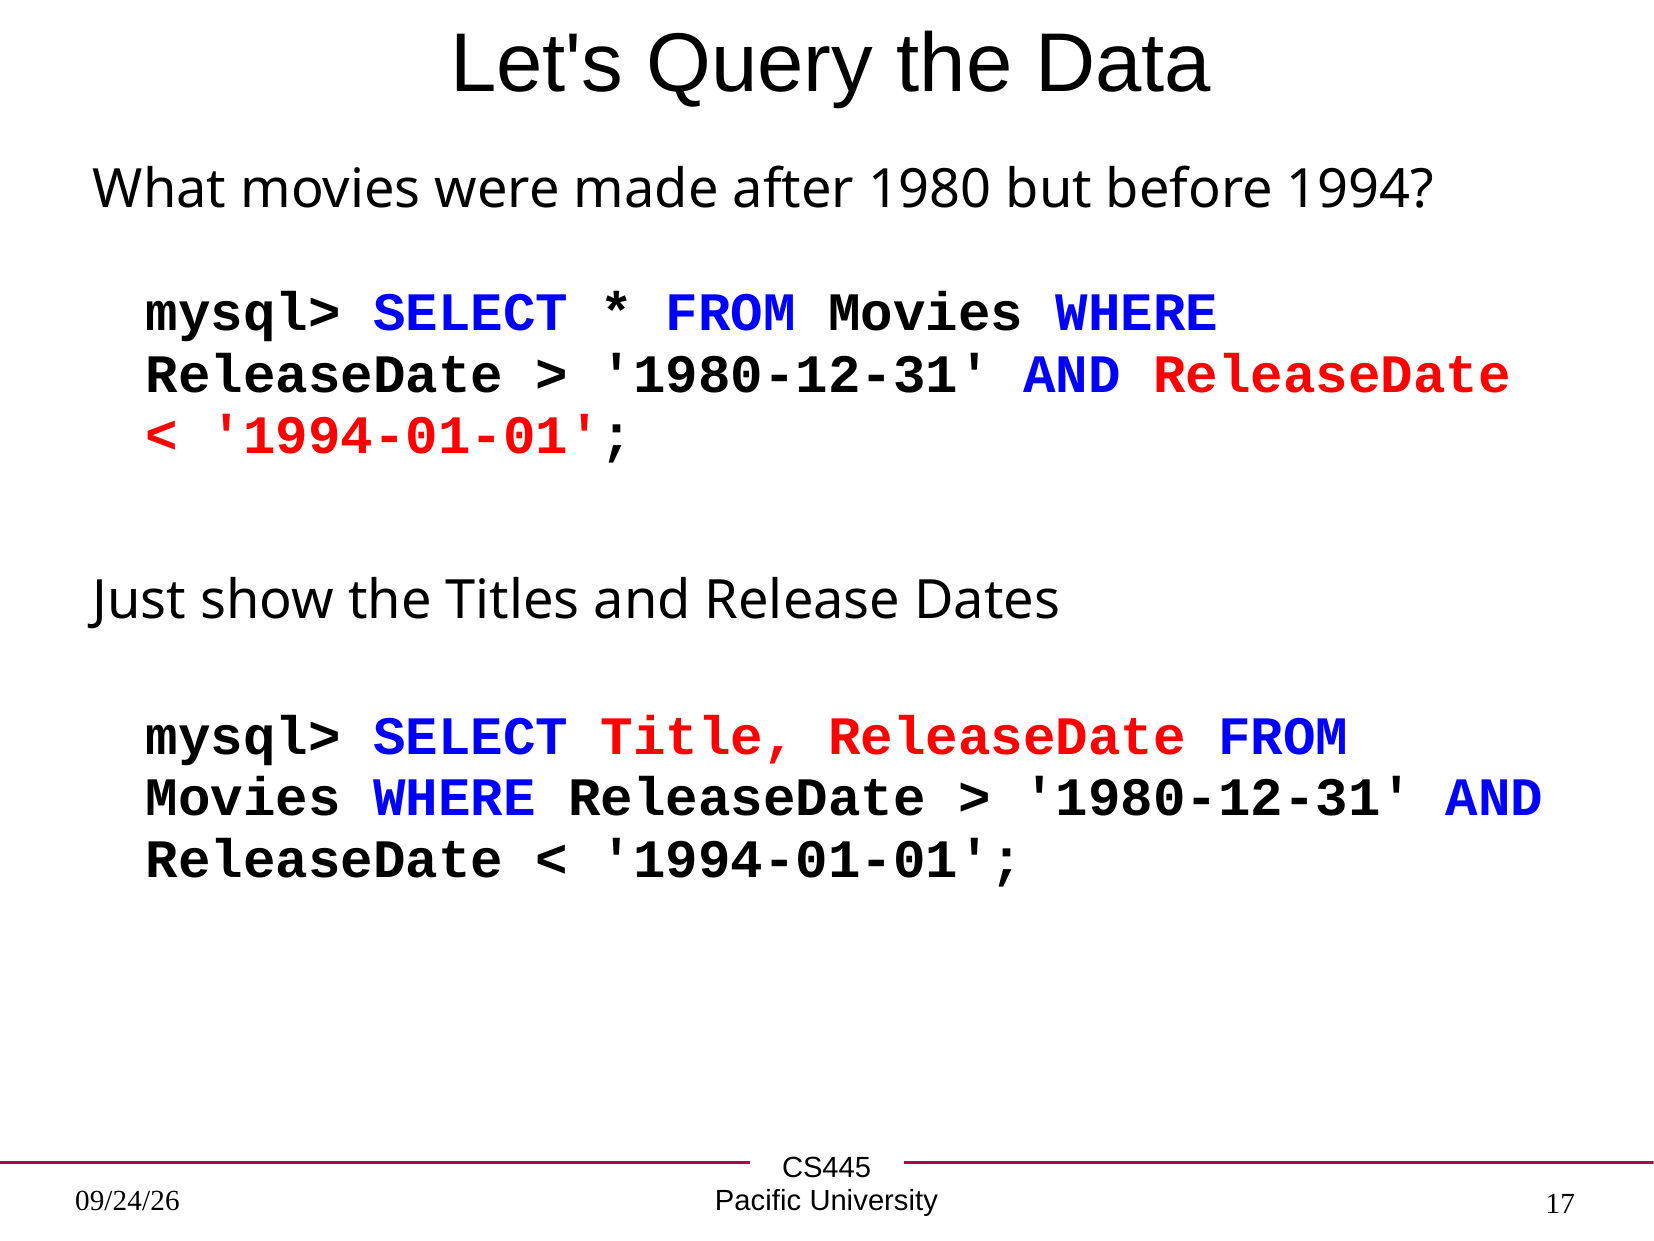

# Let's Query the Data
What movies were made after 1980 but before 1994?
mysql> SELECT * FROM Movies WHERE ReleaseDate > '1980-12-31' AND ReleaseDate < '1994-01-01';
Just show the Titles and Release Dates
mysql> SELECT Title, ReleaseDate FROM Movies WHERE ReleaseDate > '1980-12-31' AND ReleaseDate < '1994-01-01';